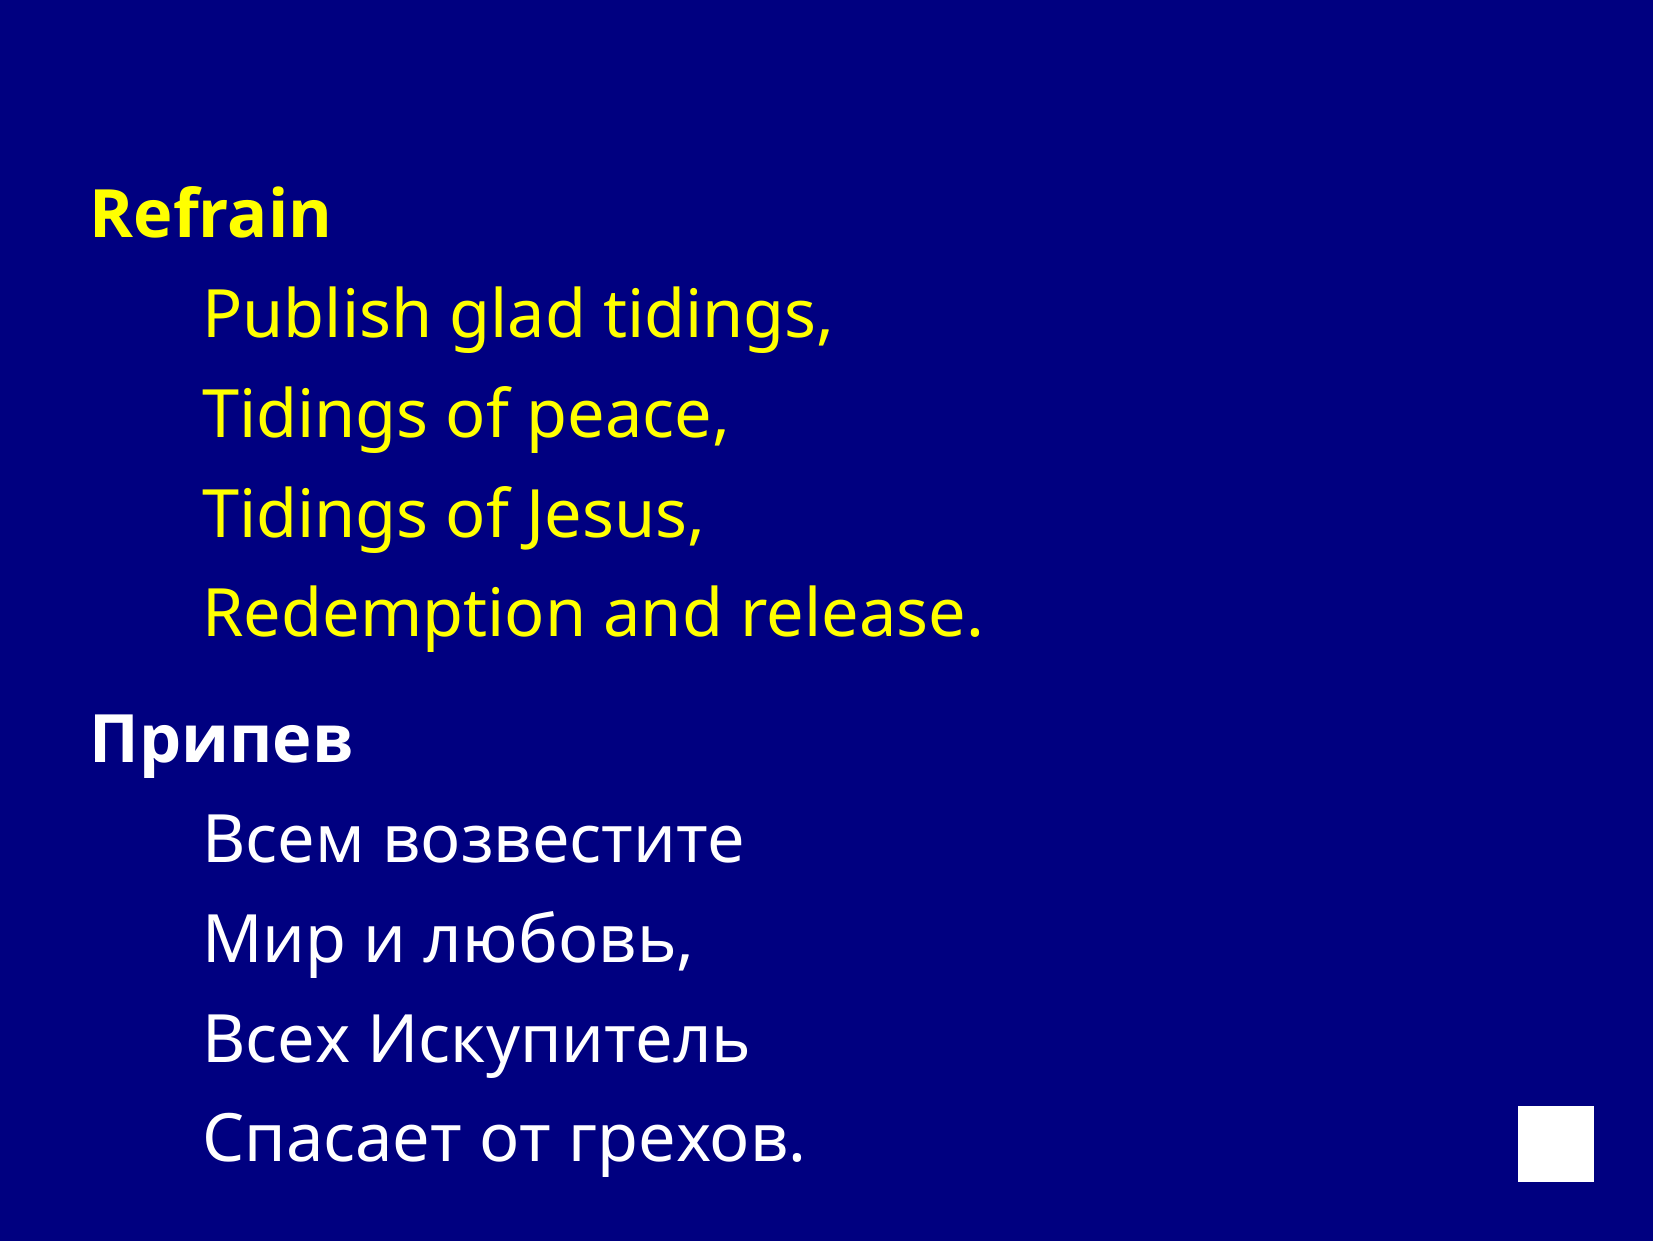

Refrain
	Publish glad tidings,
	Tidings of peace,
	Tidings of Jesus,
	Redemption and release.
Припев
	Всем возвестите
	Мир и любовь,
	Всех Искупитель
	Спасает от грехов.